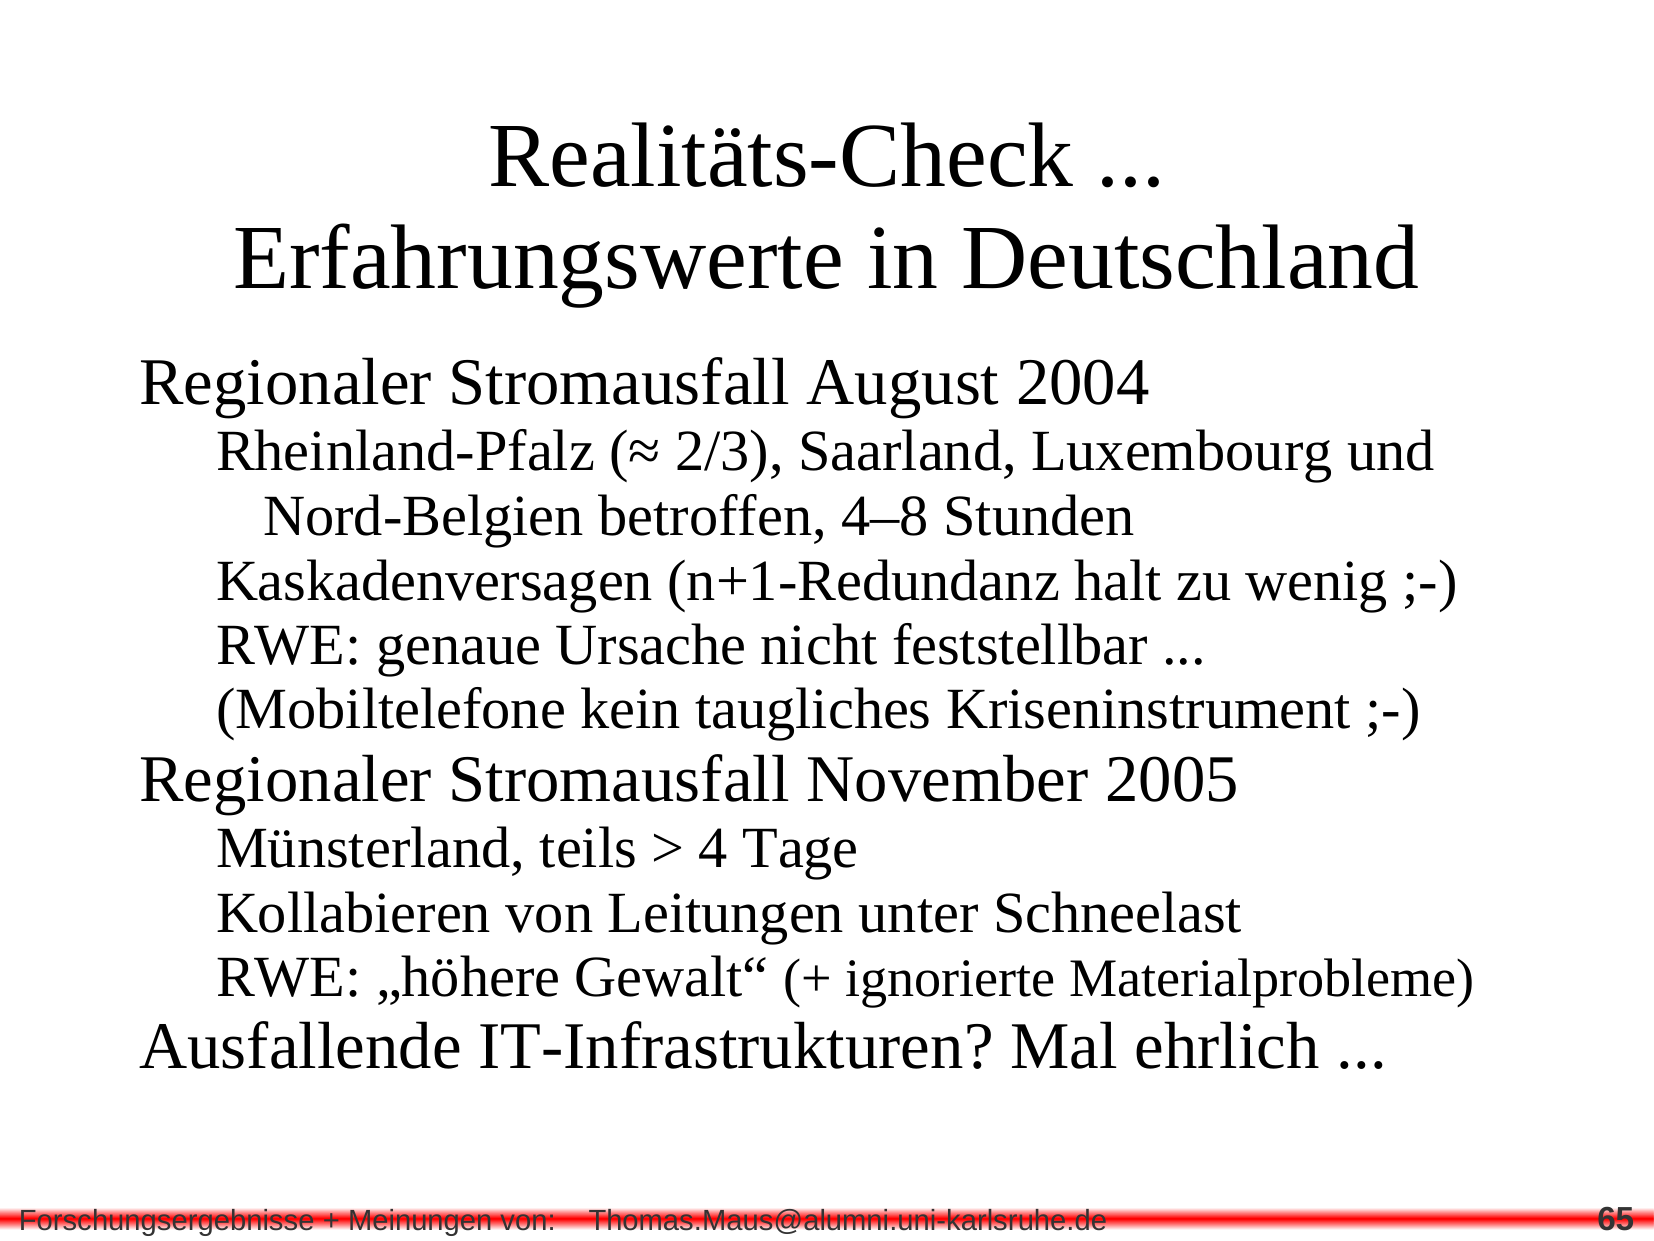

# Realitäts-Check ... Erfahrungswerte in Deutschland
Regionaler Stromausfall August 2004
Rheinland-Pfalz (≈ 2/3), Saarland, Luxembourg und Nord-Belgien betroffen, 4–8 Stunden
Kaskadenversagen (n+1-Redundanz halt zu wenig ;-)
RWE: genaue Ursache nicht feststellbar ...
(Mobiltelefone kein taugliches Kriseninstrument ;-)
Regionaler Stromausfall November 2005
Münsterland, teils > 4 Tage
Kollabieren von Leitungen unter Schneelast
RWE: „höhere Gewalt“ (+ ignorierte Materialprobleme)
Ausfallende IT-Infrastrukturen? Mal ehrlich ...